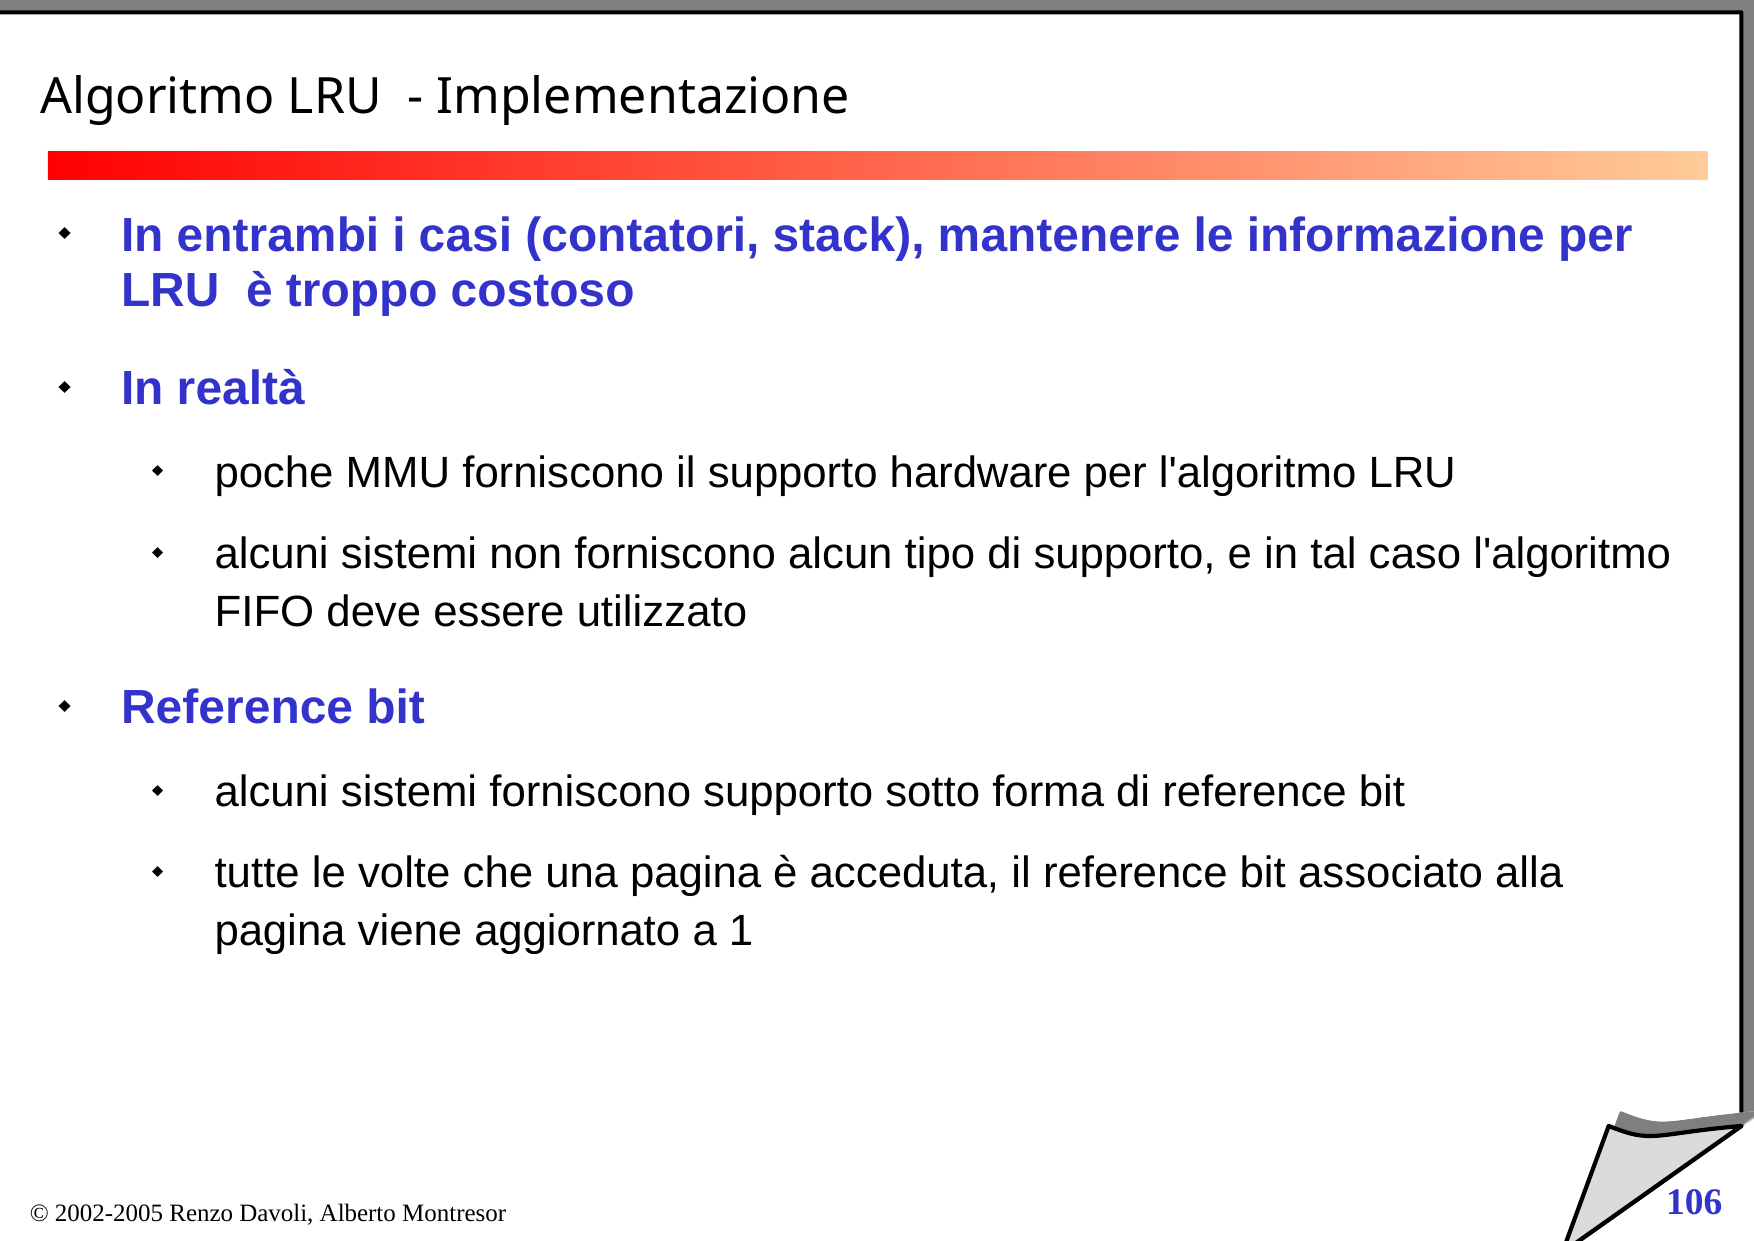

# Algoritmo LRU - Implementazione
In entrambi i casi (contatori, stack), mantenere le informazione per LRU è troppo costoso
In realtà
poche MMU forniscono il supporto hardware per l'algoritmo LRU
alcuni sistemi non forniscono alcun tipo di supporto, e in tal caso l'algoritmo FIFO deve essere utilizzato
Reference bit
alcuni sistemi forniscono supporto sotto forma di reference bit
tutte le volte che una pagina è acceduta, il reference bit associato alla pagina viene aggiornato a 1